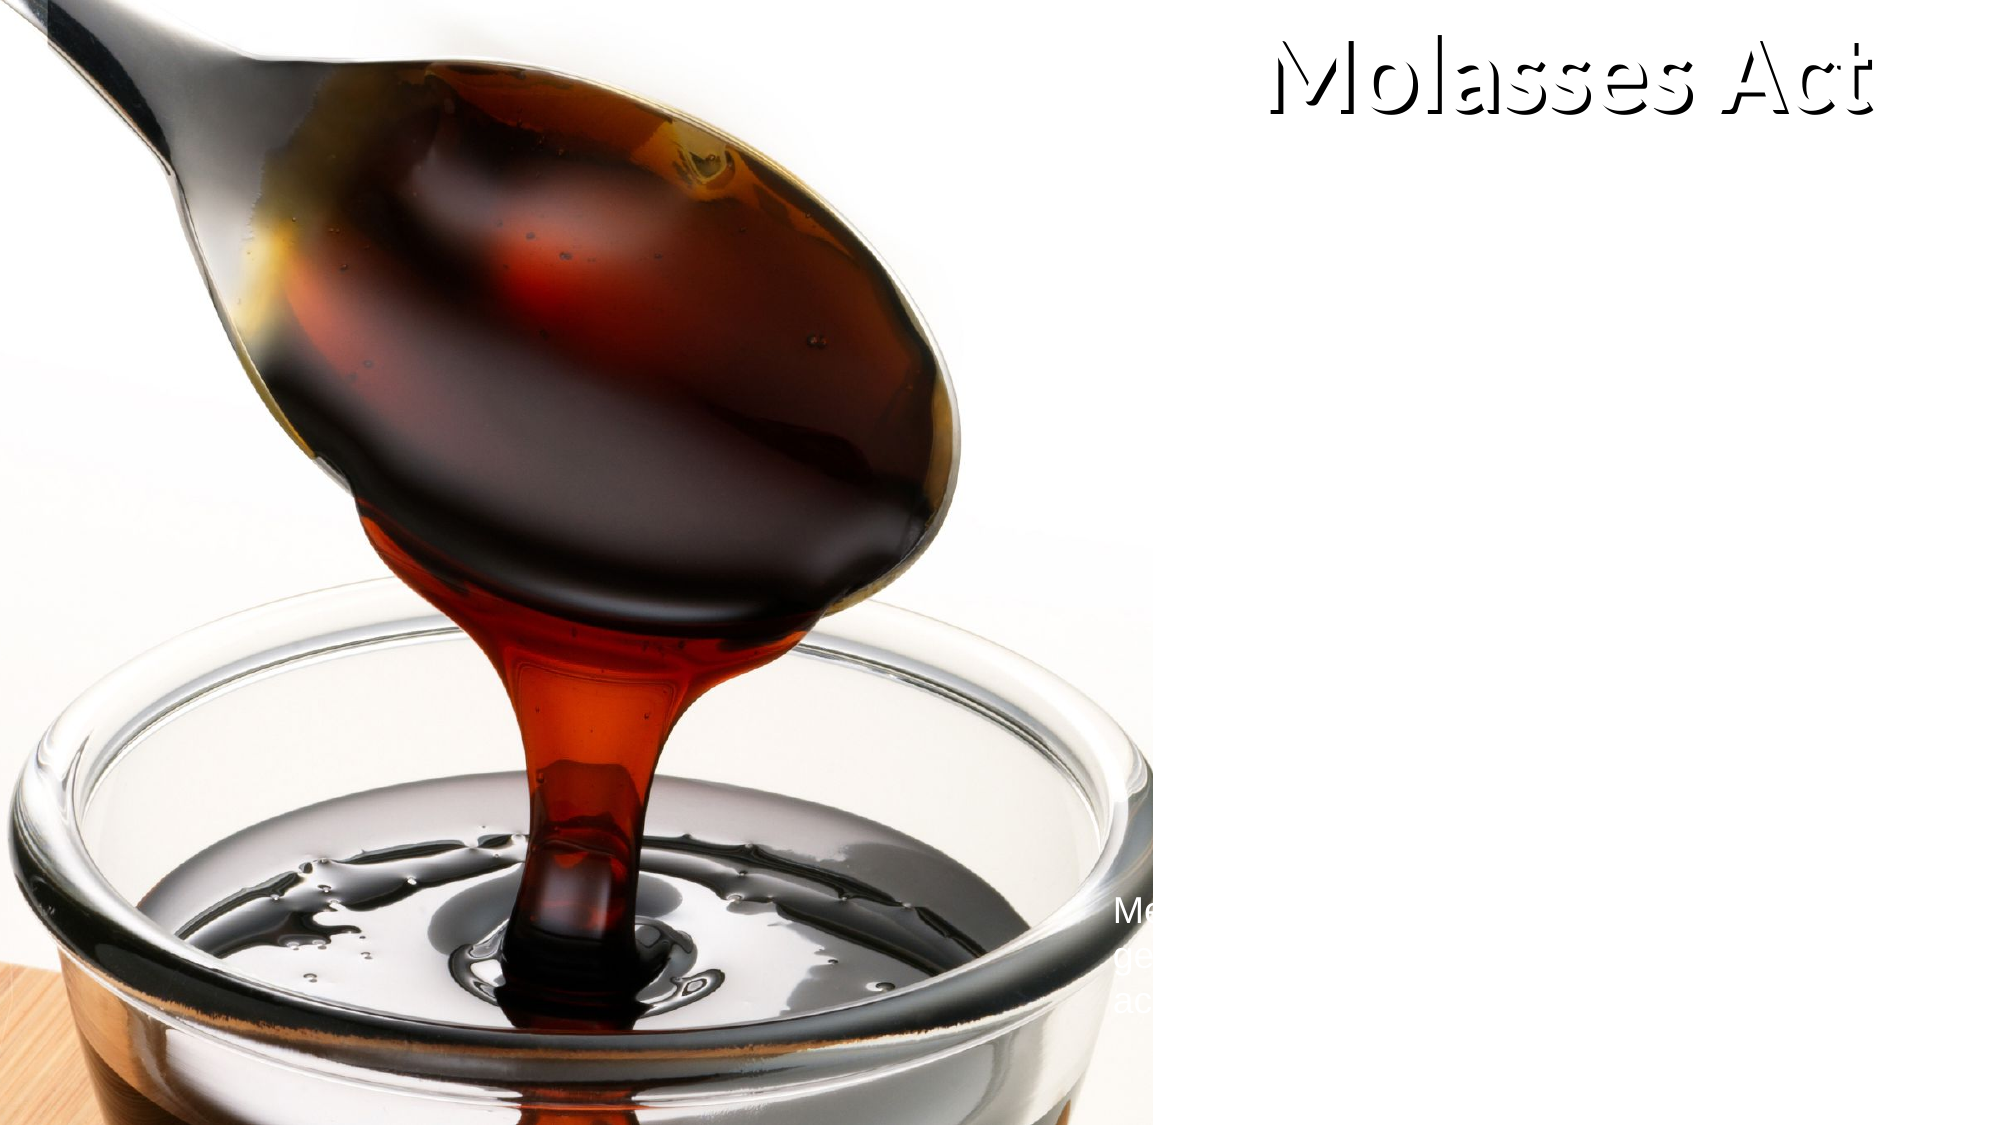

Molasses Act
-tax on all molasses imported from anywhere other than British Colonies
-Mercantilism, Americans only buy British goods
What is Mercantilism?
Mercantilism the economic theory that trade generates wealth and is stimulated by the accumulation of profitable balances.